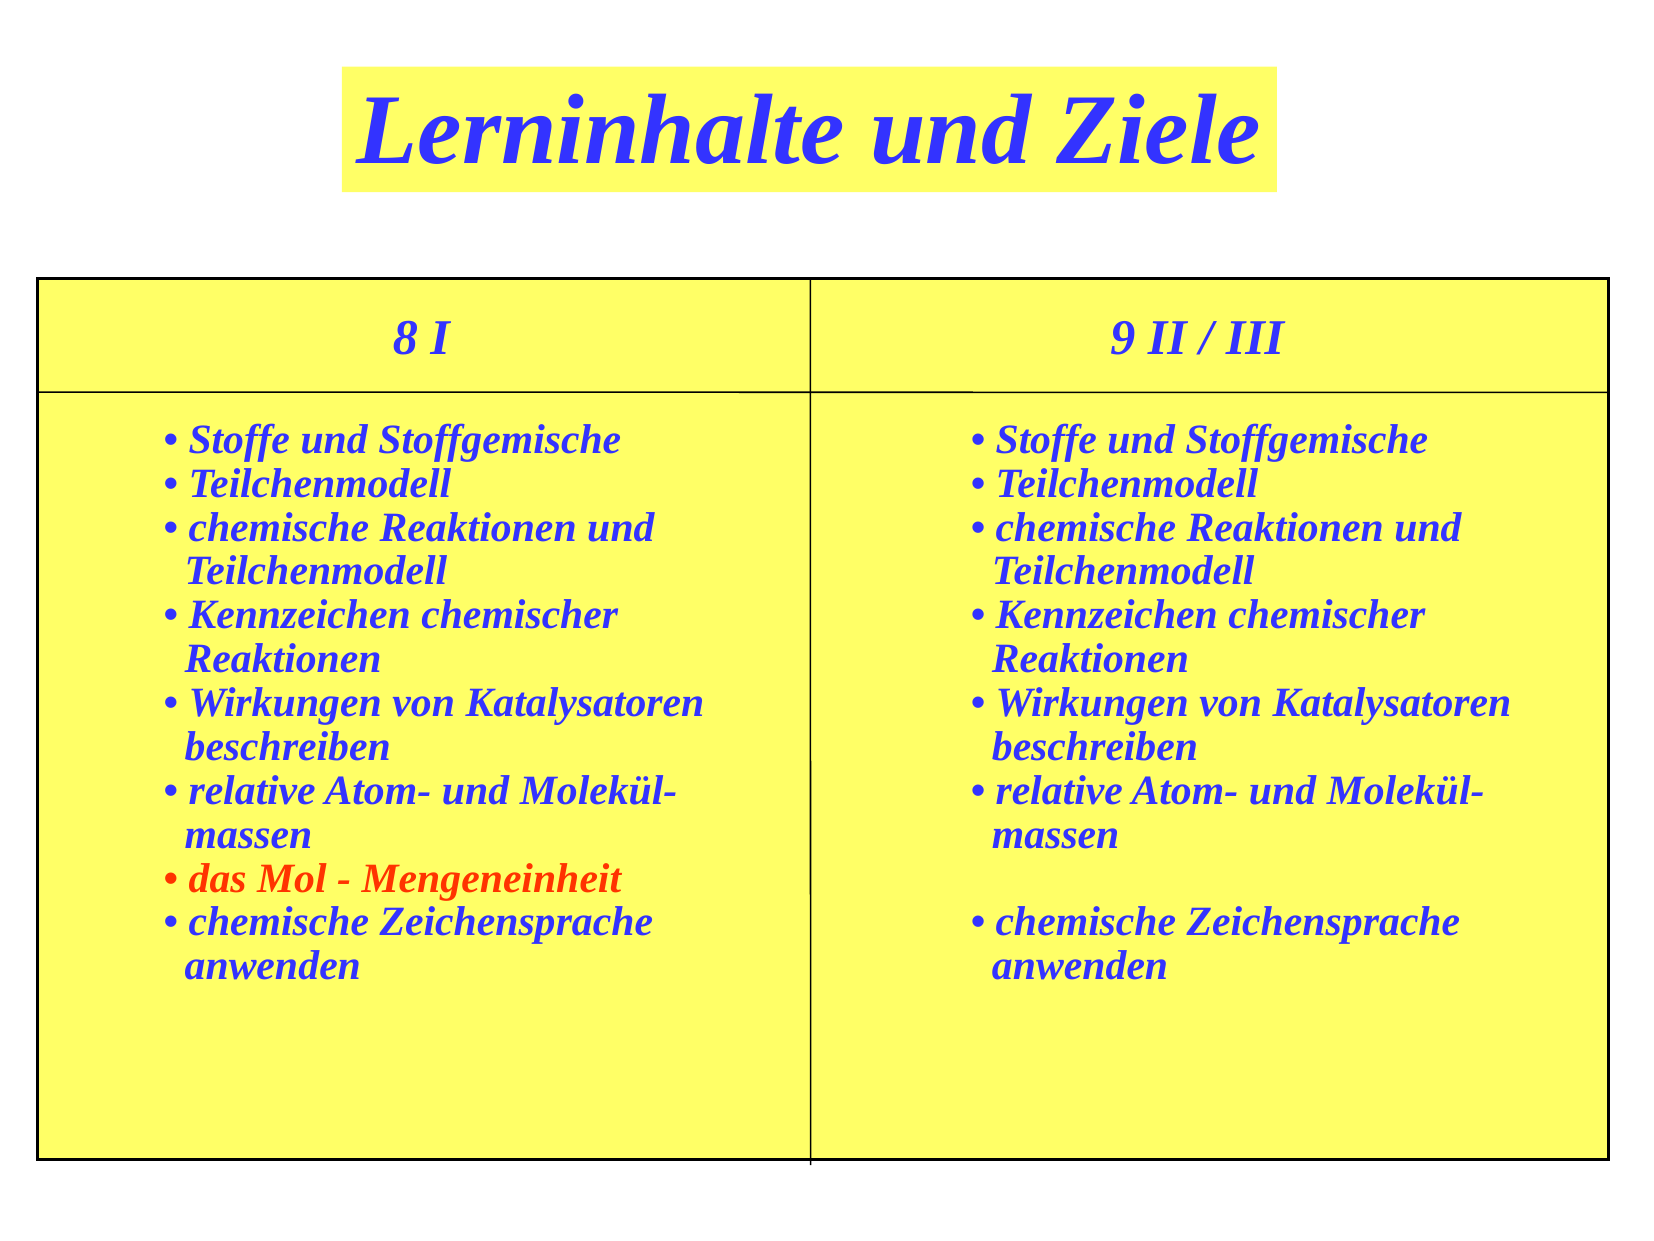

Lerninhalte und Ziele
8 I
9 II / III
 Stoffe und Stoffgemische
 Teilchenmodell
 chemische Reaktionen und
 Teilchenmodell
 Kennzeichen chemischer
 Reaktionen
 Wirkungen von Katalysatoren
 beschreiben
 relative Atom- und Molekül-
 massen
 das Mol - Mengeneinheit
 chemische Zeichensprache
 anwenden
 Stoffe und Stoffgemische
 Teilchenmodell
 chemische Reaktionen und
 Teilchenmodell
 Kennzeichen chemischer
 Reaktionen
 Wirkungen von Katalysatoren
 beschreiben
 relative Atom- und Molekül-
 massen
 chemische Zeichensprache
 anwenden